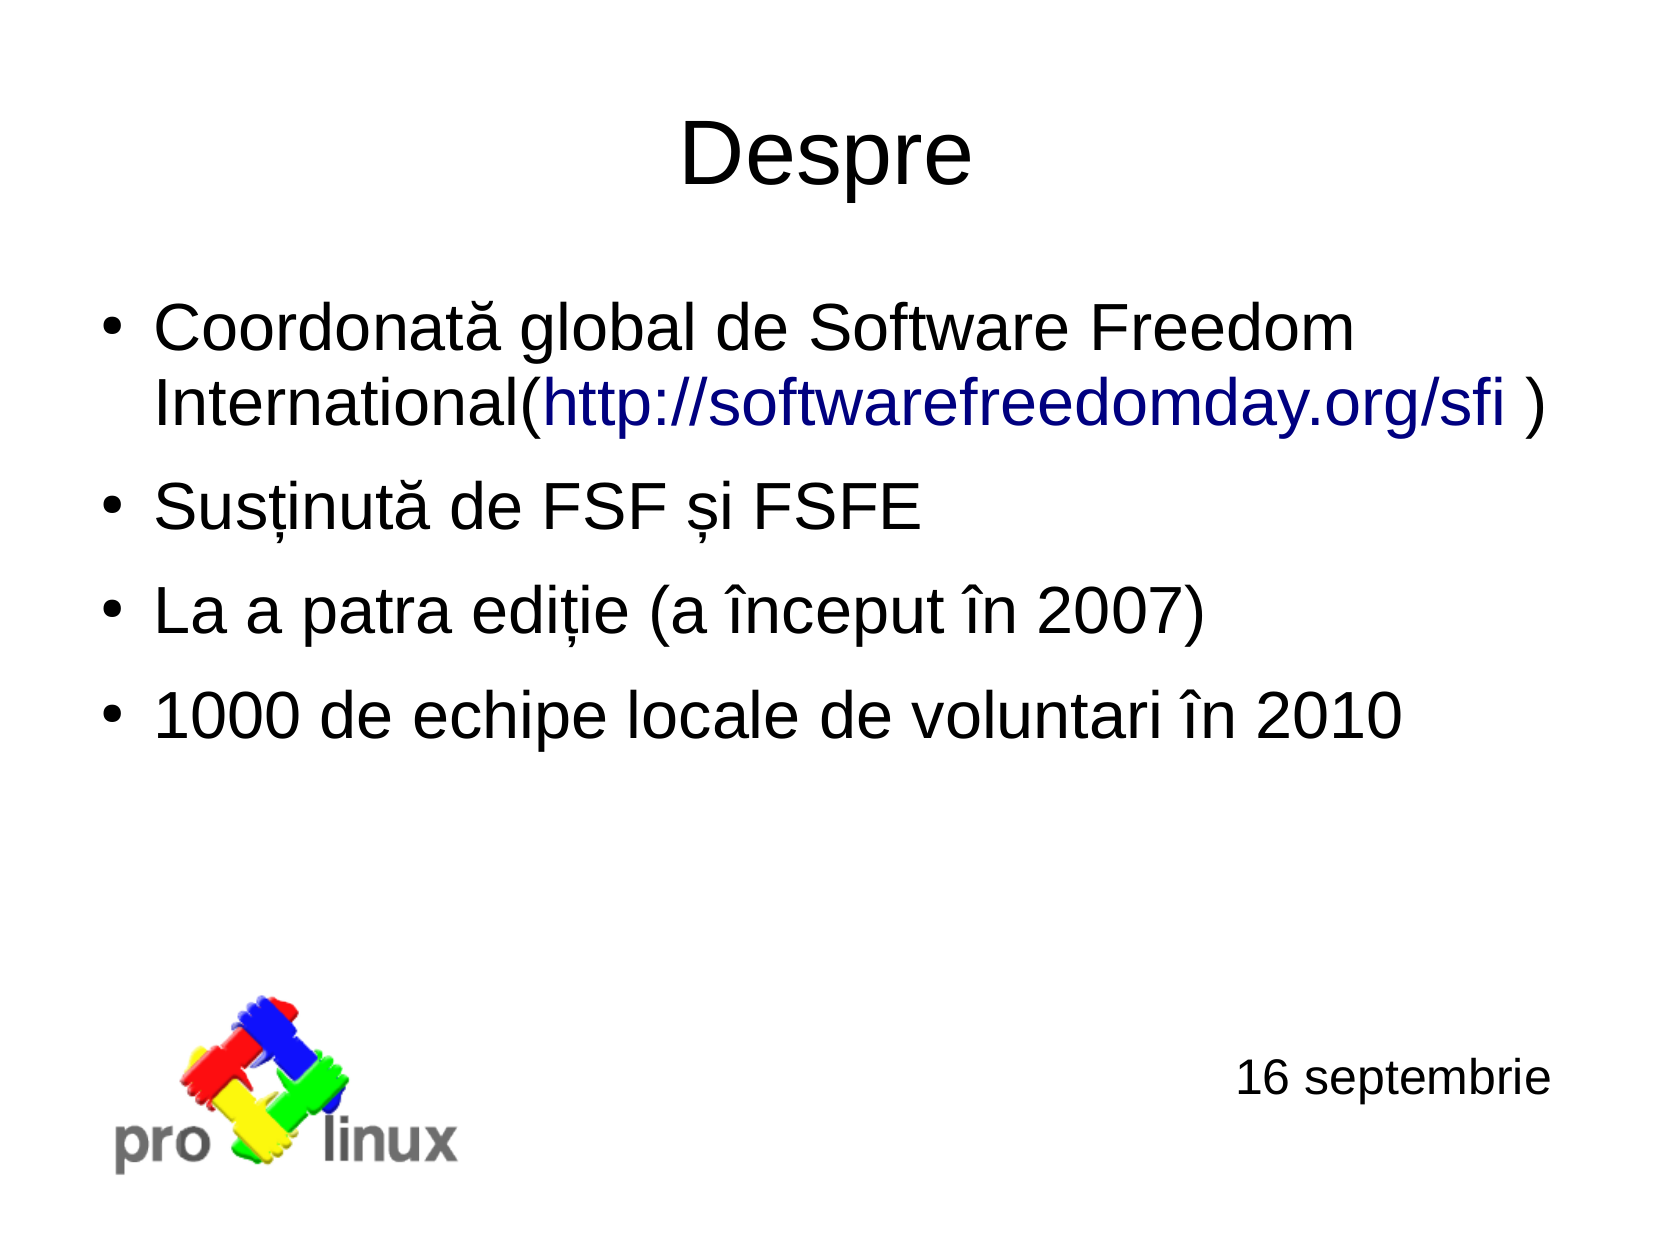

# Despre
Coordonată global de Software Freedom International(http://softwarefreedomday.org/sfi )
Susținută de FSF și FSFE
La a patra ediție (a început în 2007)
1000 de echipe locale de voluntari în 2010
16 septembrie